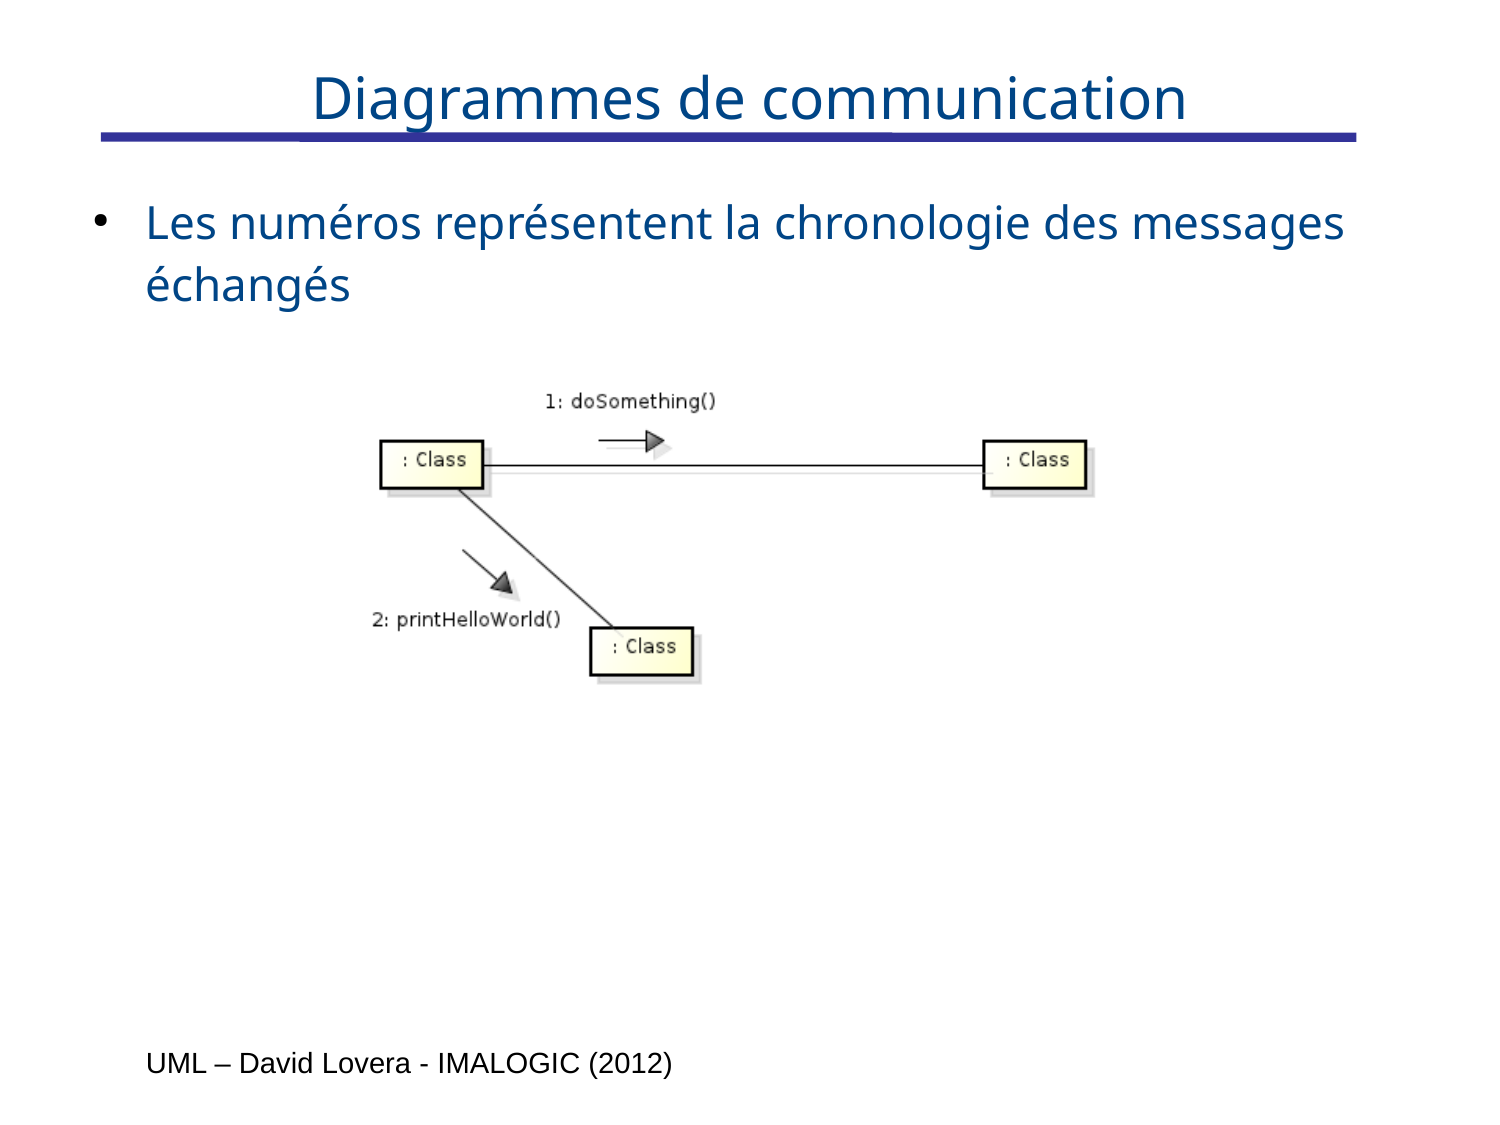

# Diagrammes de communication
Les numéros représentent la chronologie des messages échangés
UML – David Lovera - IMALOGIC (2012)